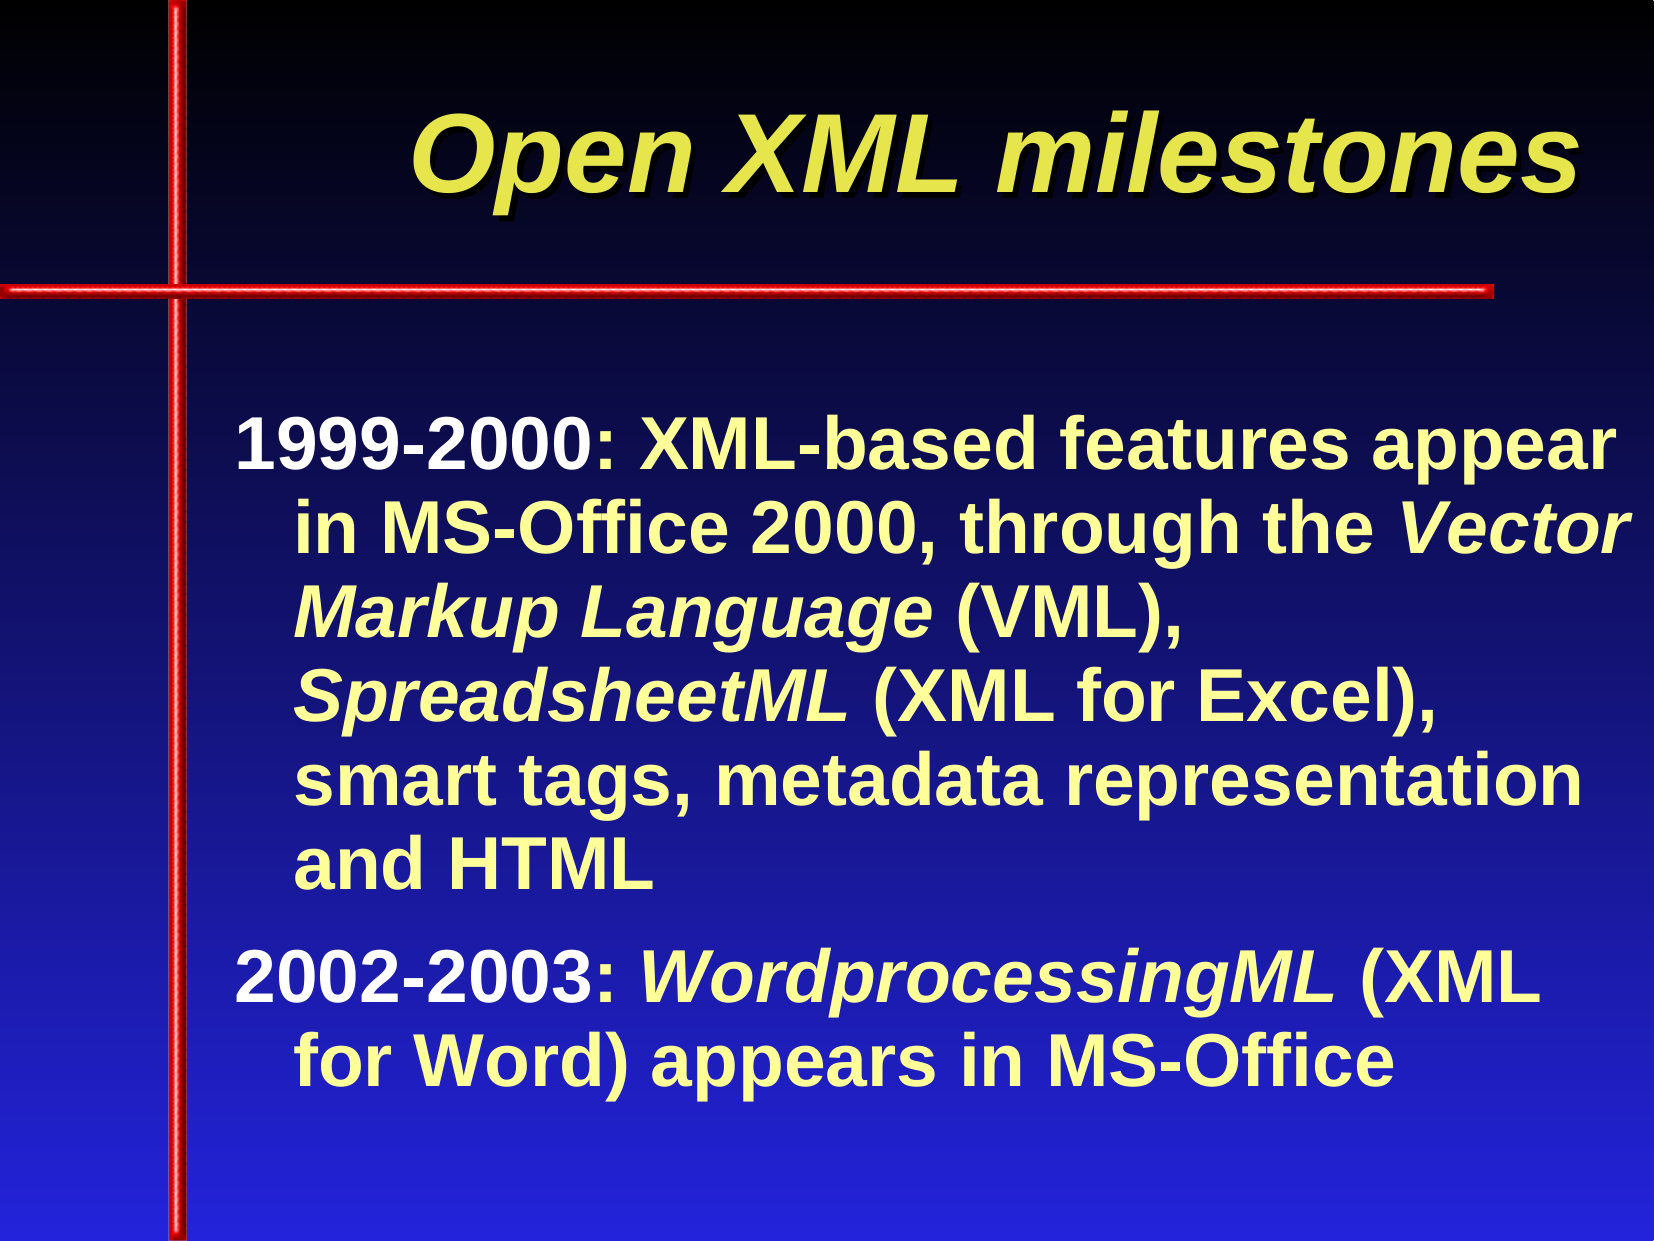

# Open XML milestones
1999-2000: XML-based features appear in MS-Office 2000, through the Vector Markup Language (VML), SpreadsheetML (XML for Excel), smart tags, metadata representation and HTML
2002-2003: WordprocessingML (XML for Word) appears in MS-Office